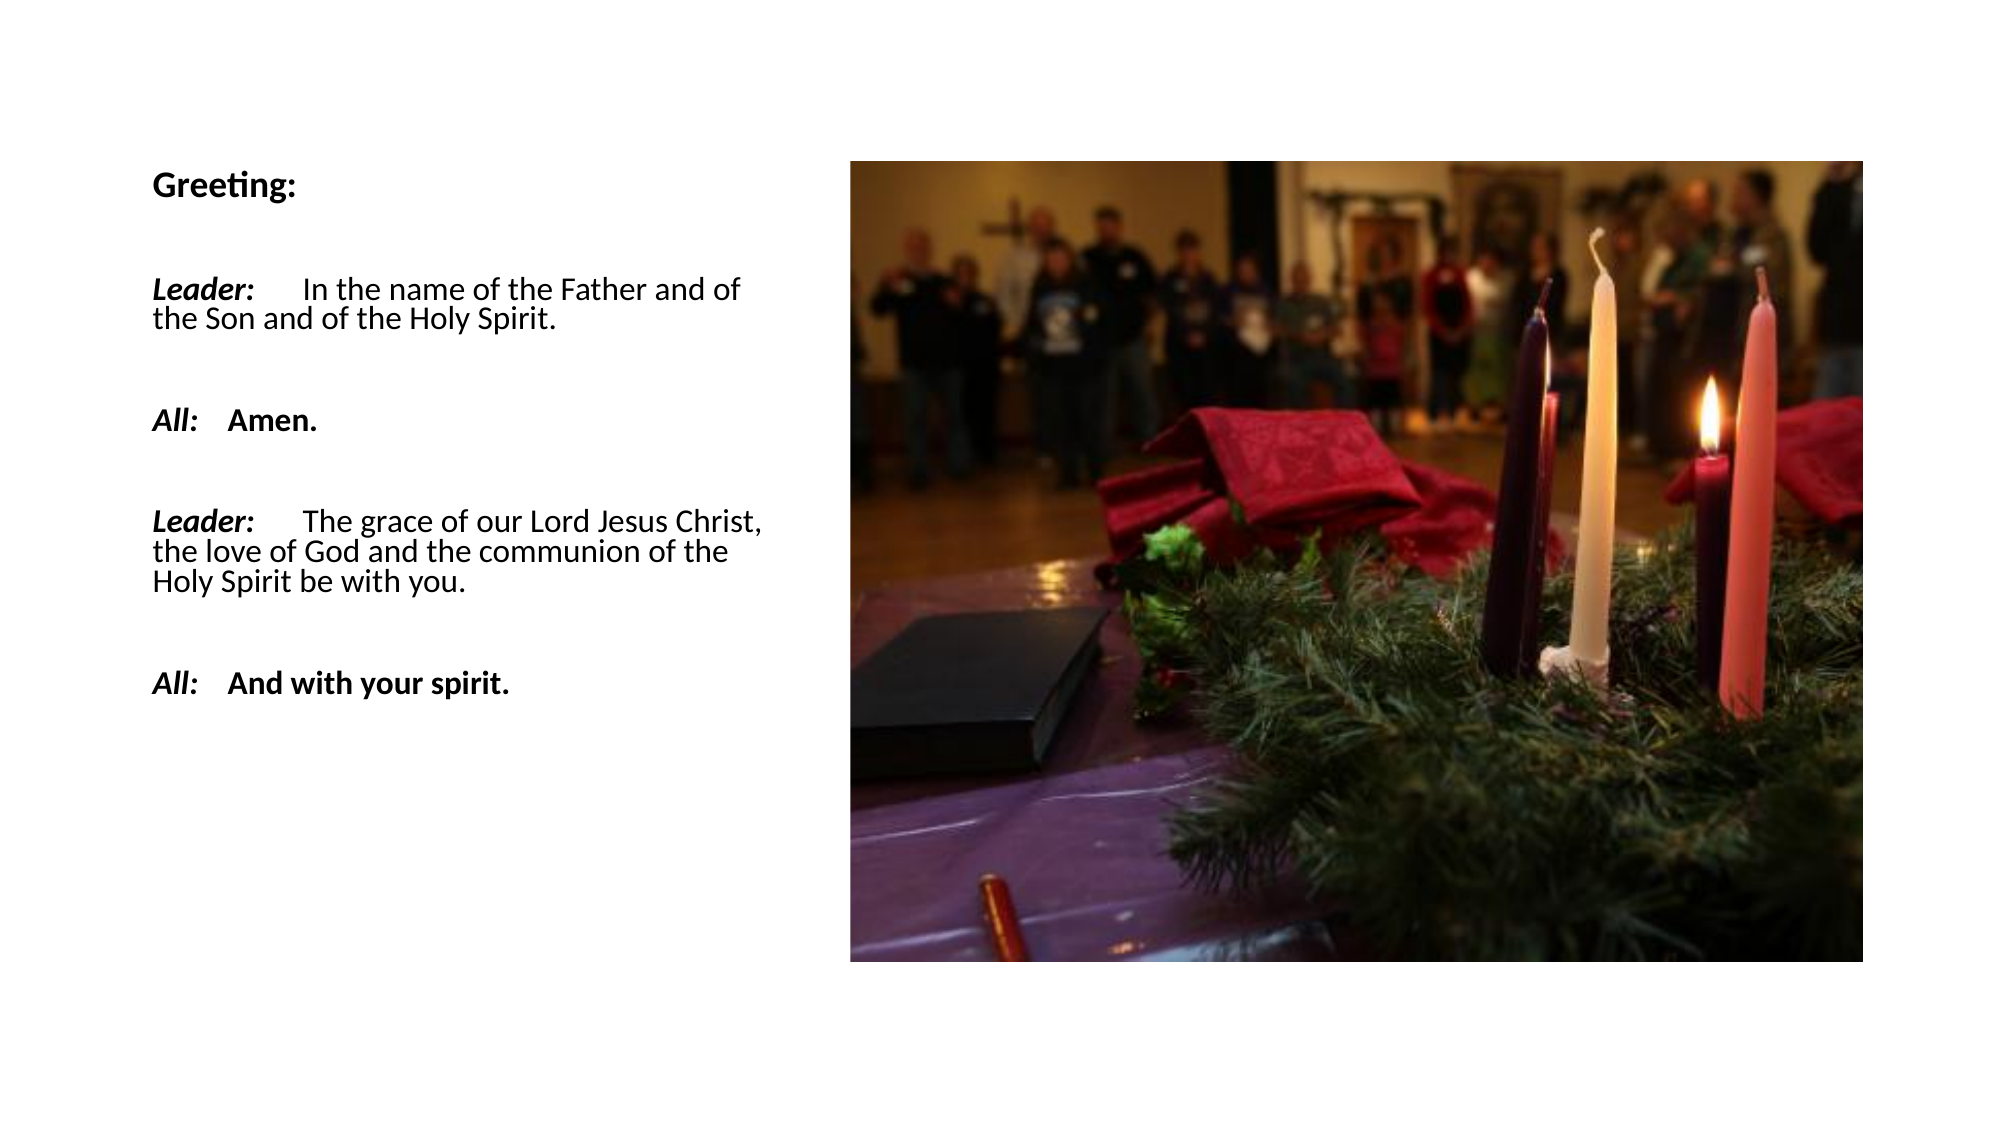

# Greeting:
Leader:	In the name of the Father and of the Son and of the Holy Spirit.
All:	Amen.
Leader:	The grace of our Lord Jesus Christ, the love of God and the communion of the Holy Spirit be with you.
All:	And with your spirit.